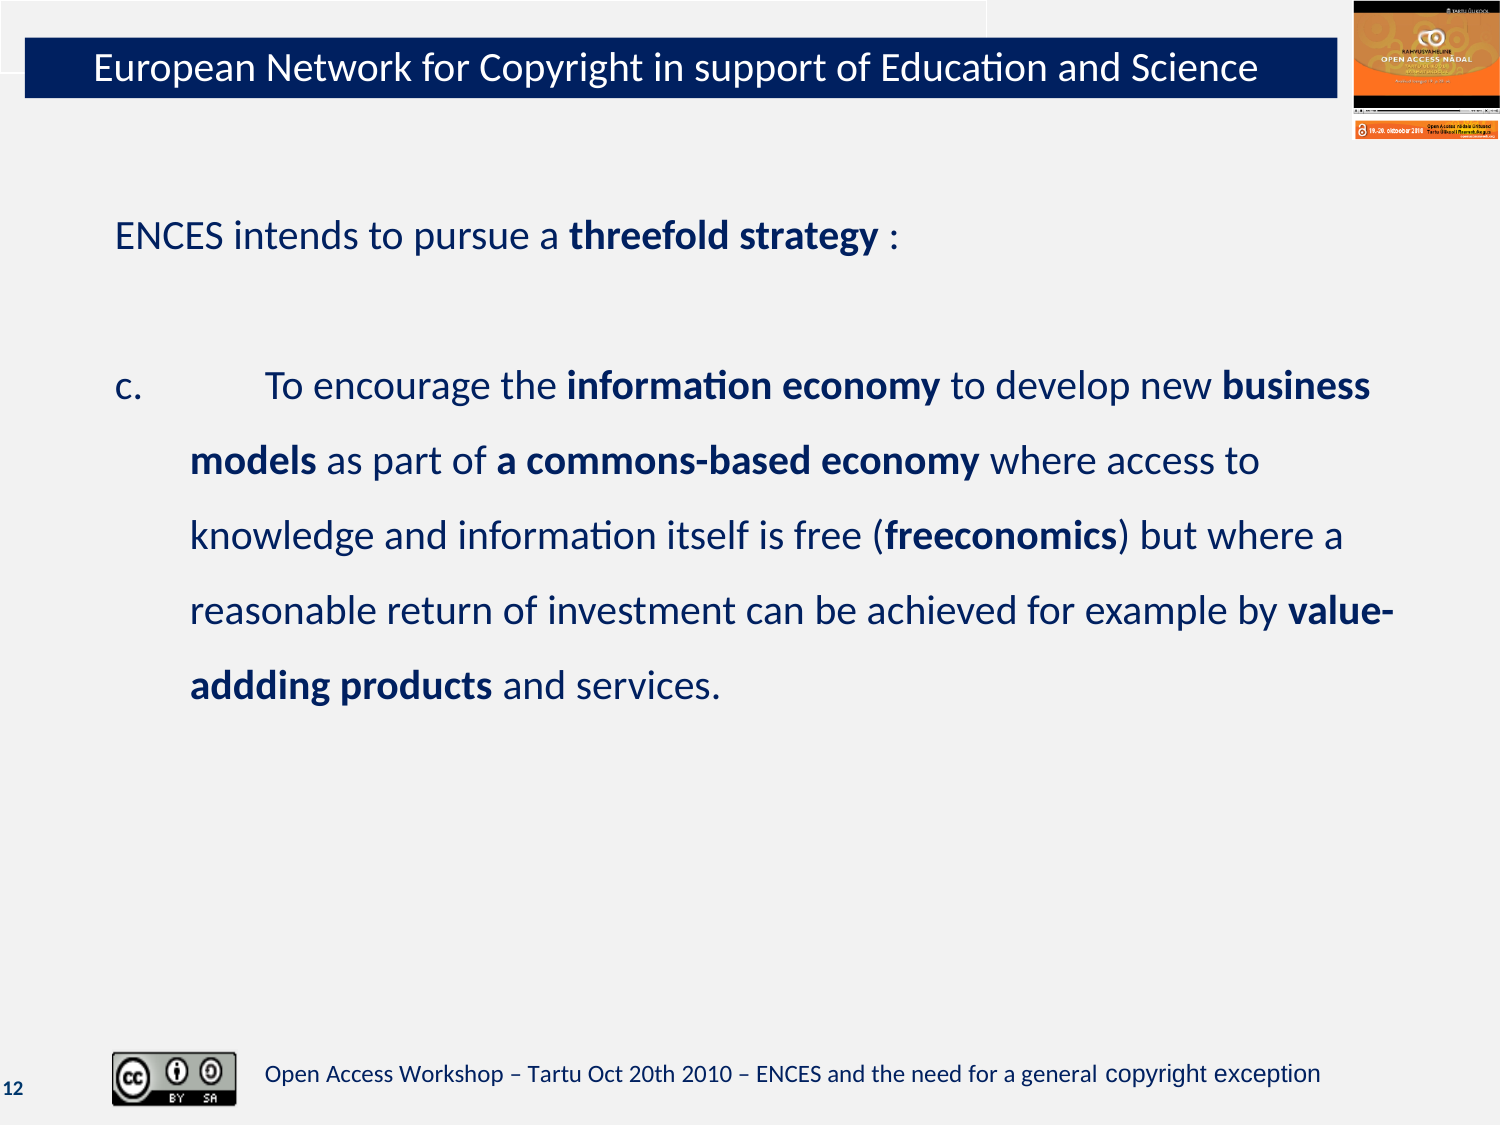

European Network for Copyright in support of Education and Science
ENCES intends to pursue a threefold strategy :
c.	To encourage the information economy to develop new business models as part of a commons-based economy where access to knowledge and information itself is free (freeconomics) but where a reasonable return of investment can be achieved for example by value-addding products and services.